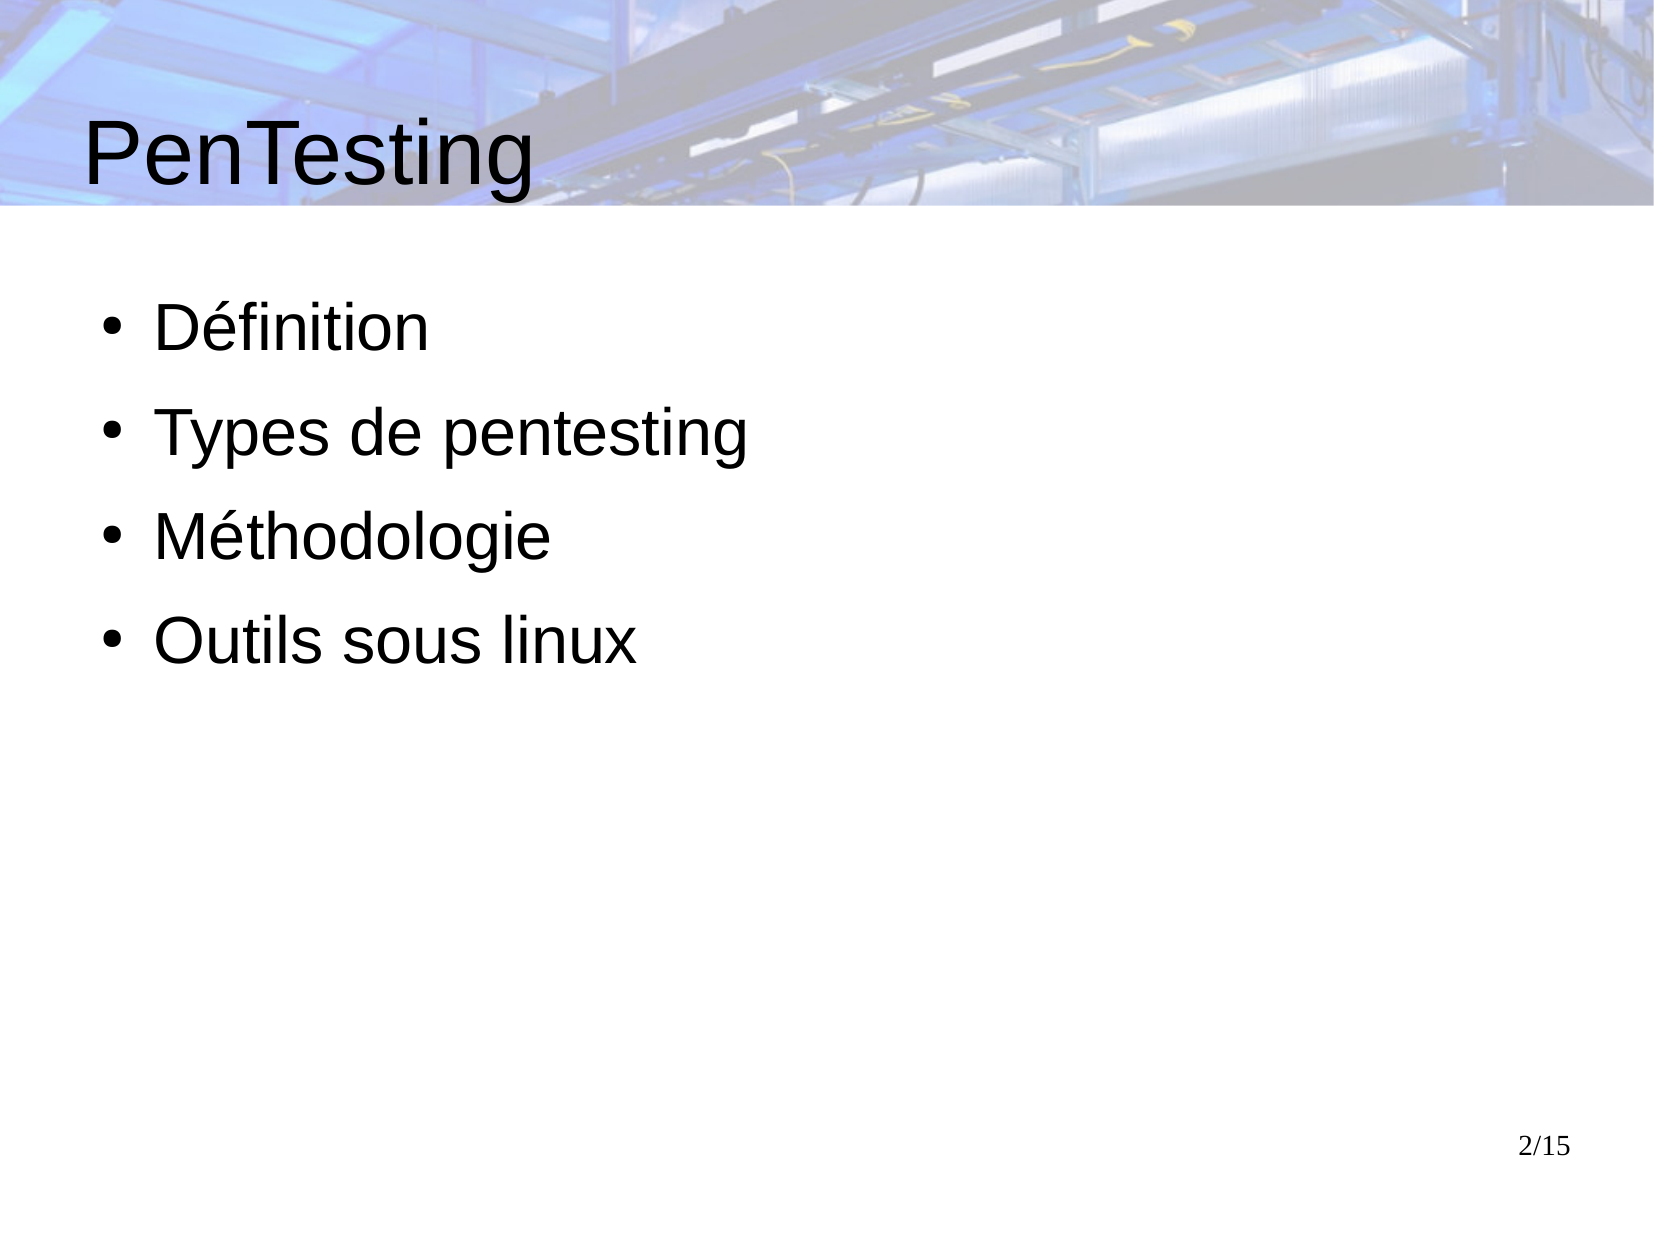

# PenTesting
Définition
Types de pentesting
Méthodologie
Outils sous linux
2